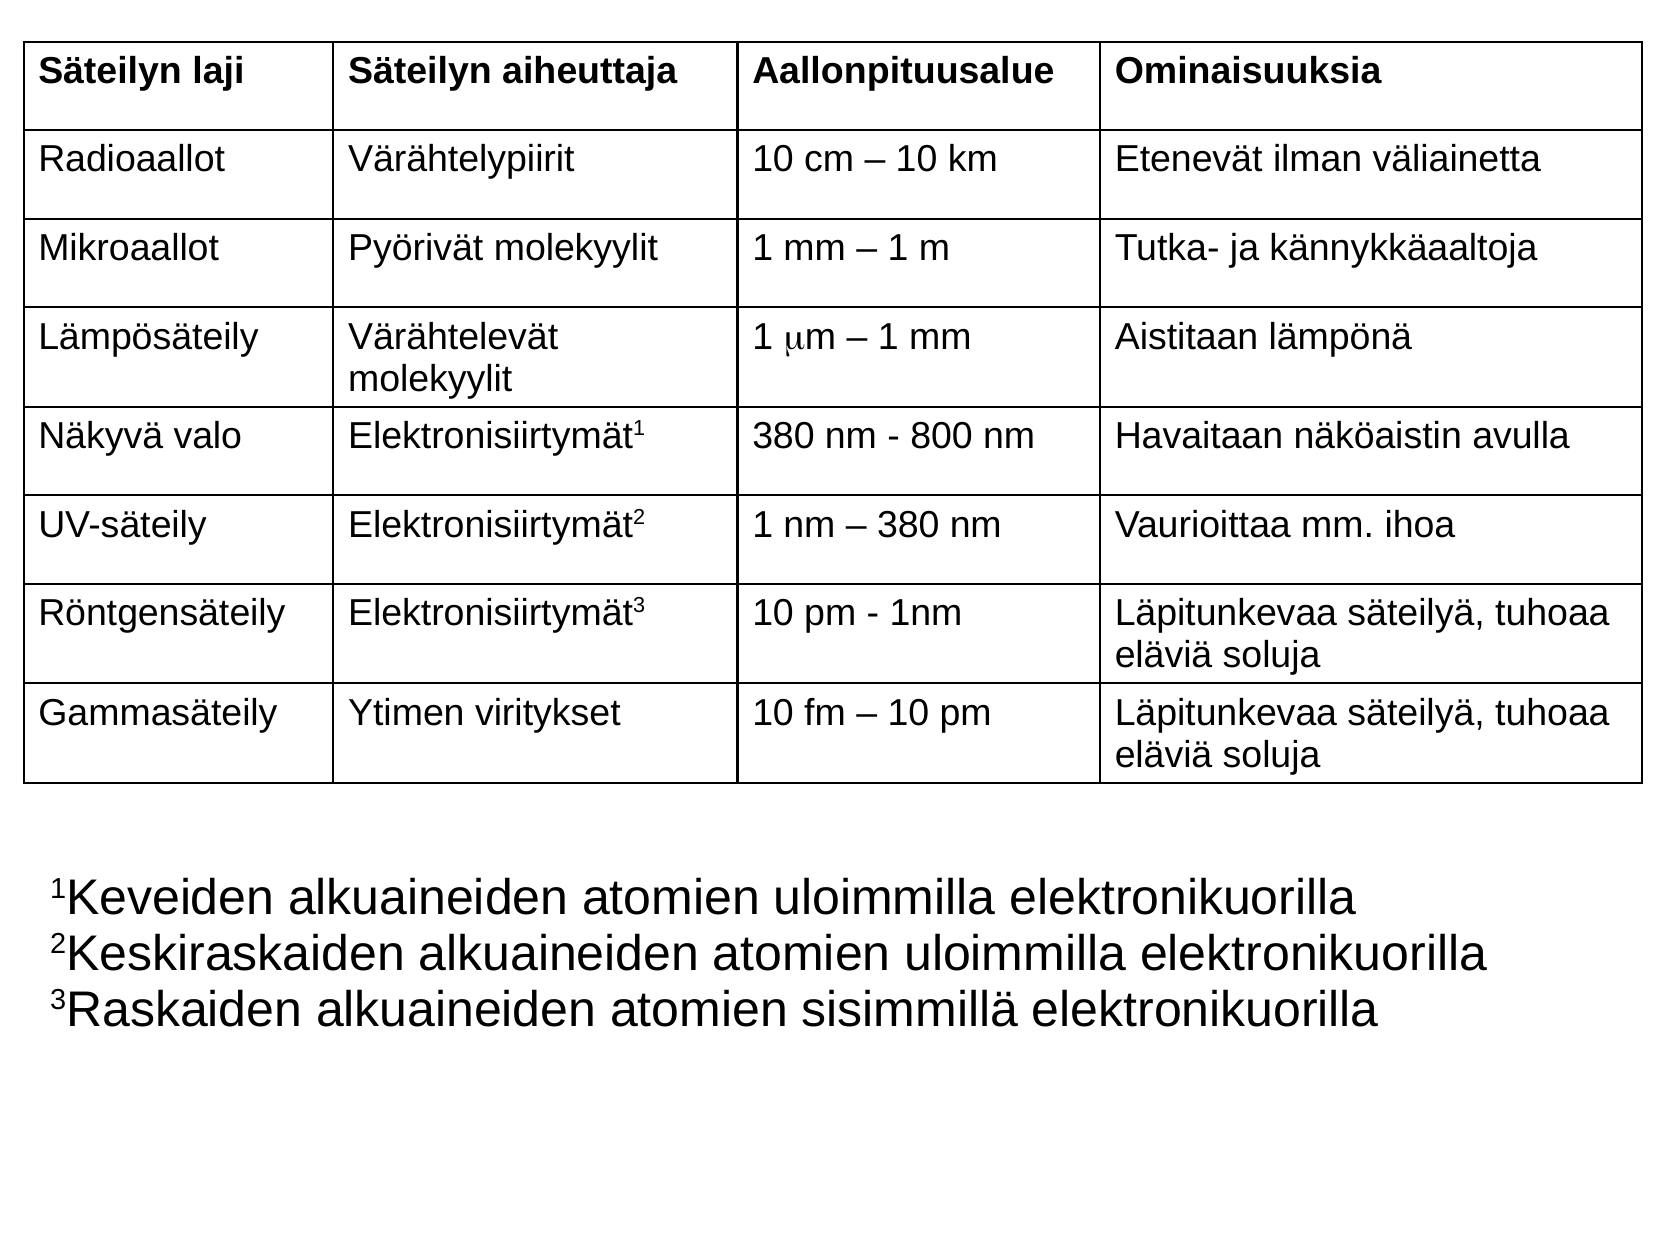

| Säteilyn laji | Säteilyn aiheuttaja | Aallonpituusalue | Ominaisuuksia |
| --- | --- | --- | --- |
| Radioaallot | Värähtelypiirit | 10 cm – 10 km | Etenevät ilman väliainetta |
| Mikroaallot | Pyörivät molekyylit | 1 mm – 1 m | Tutka- ja kännykkäaaltoja |
| Lämpösäteily | Värähtelevät molekyylit | 1 mm – 1 mm | Aistitaan lämpönä |
| Näkyvä valo | Elektronisiirtymät1 | 380 nm - 800 nm | Havaitaan näköaistin avulla |
| UV-säteily | Elektronisiirtymät2 | 1 nm – 380 nm | Vaurioittaa mm. ihoa |
| Röntgensäteily | Elektronisiirtymät3 | 10 pm - 1nm | Läpitunkevaa säteilyä, tuhoaa eläviä soluja |
| Gammasäteily | Ytimen viritykset | 10 fm – 10 pm | Läpitunkevaa säteilyä, tuhoaa eläviä soluja |
1Keveiden alkuaineiden atomien uloimmilla elektronikuorilla
2Keskiraskaiden alkuaineiden atomien uloimmilla elektronikuorilla
3Raskaiden alkuaineiden atomien sisimmillä elektronikuorilla